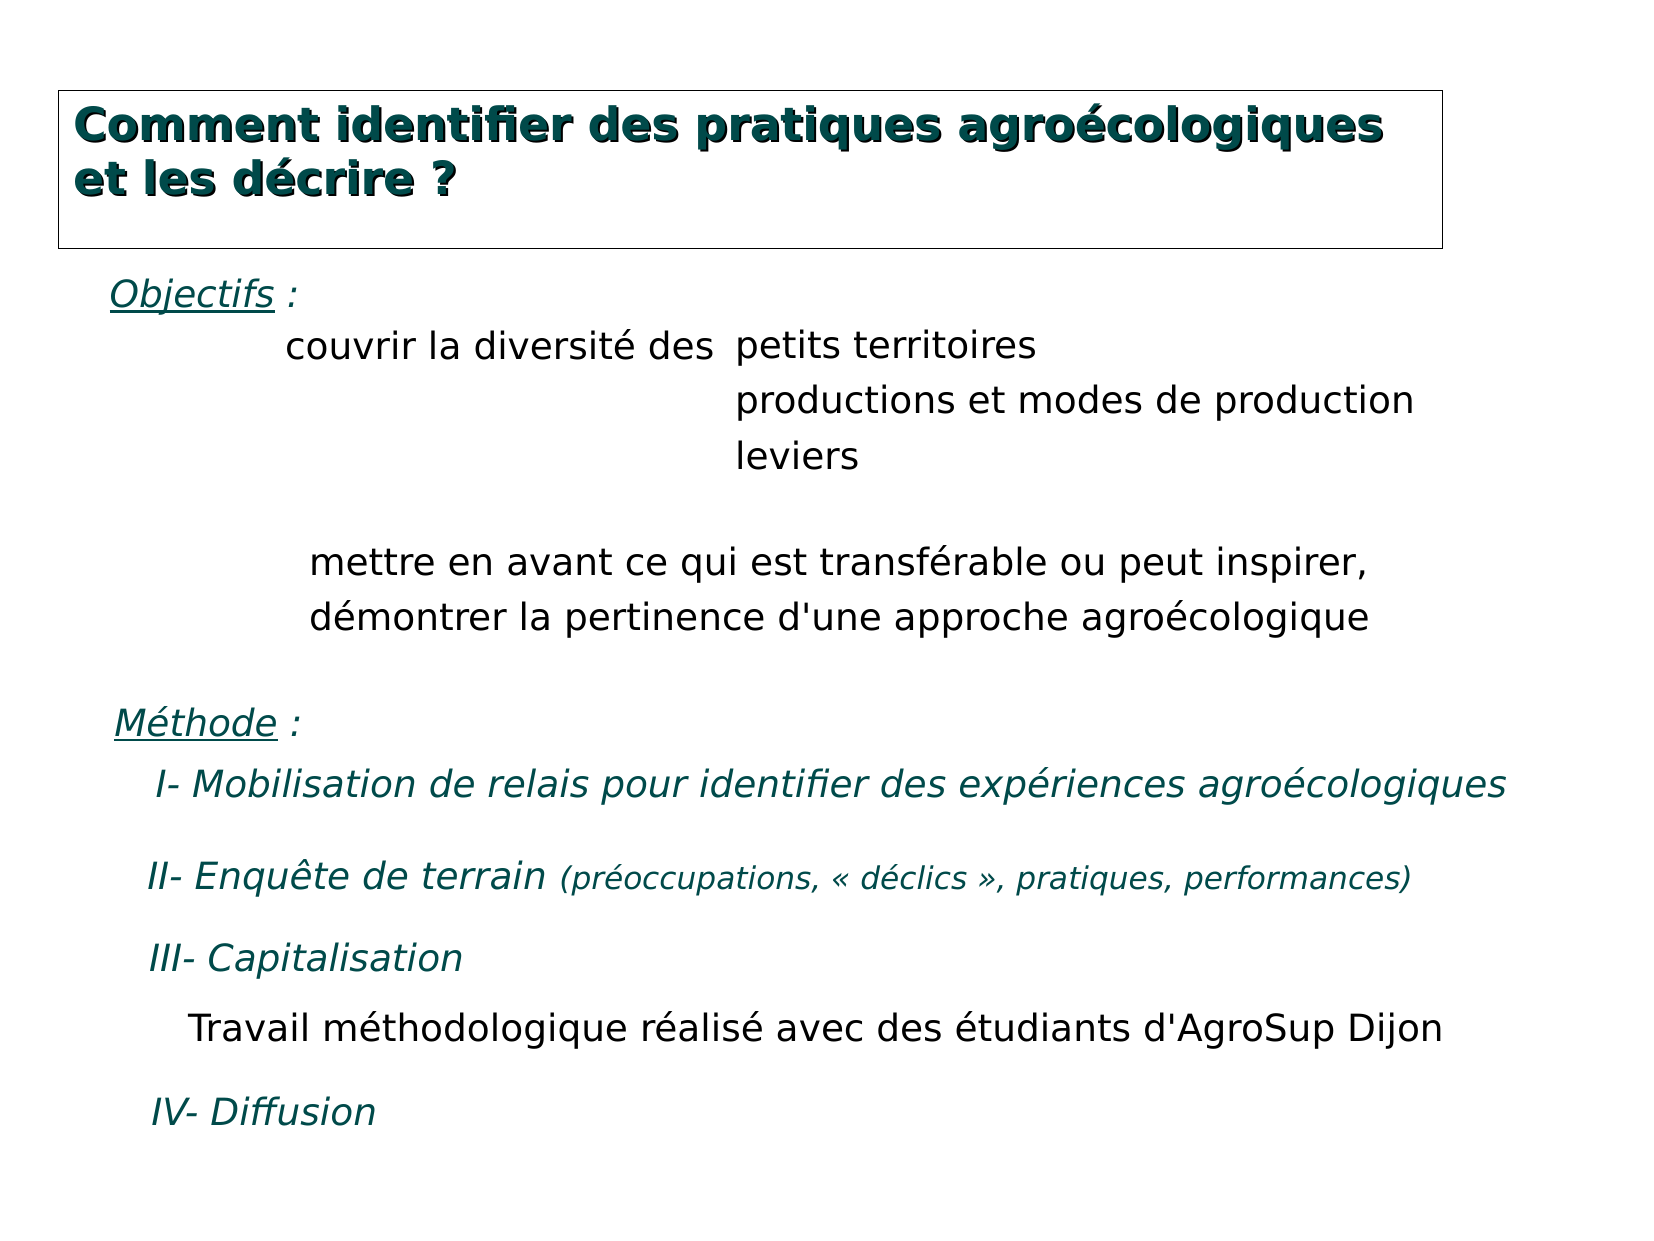

Comment identifier des pratiques agroécologiques et les décrire ?
Objectifs :
petits territoires
productions et modes de production
leviers
couvrir la diversité des
mettre en avant ce qui est transférable ou peut inspirer,
démontrer la pertinence d'une approche agroécologique
Méthode :
I- Mobilisation de relais pour identifier des expériences agroécologiques
II- Enquête de terrain (préoccupations, « déclics », pratiques, performances)
III- Capitalisation
Travail méthodologique réalisé avec des étudiants d'AgroSup Dijon
IV- Diffusion